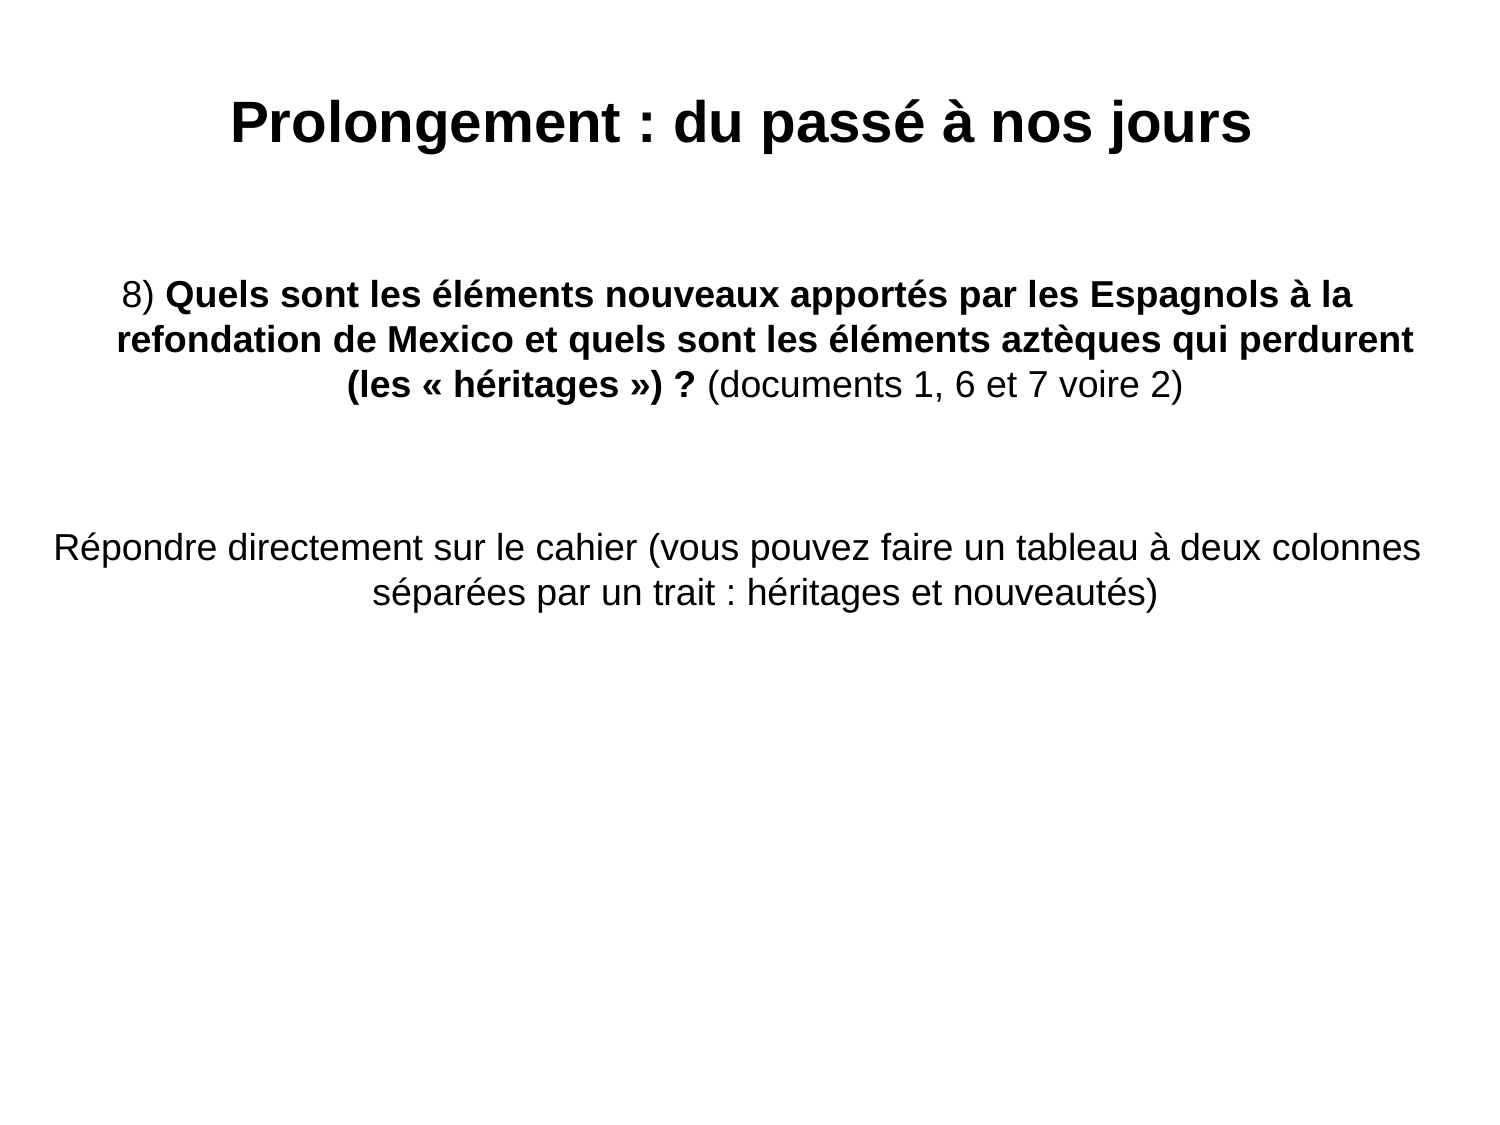

# Prolongement : du passé à nos jours
8) Quels sont les éléments nouveaux apportés par les Espagnols à la refondation de Mexico et quels sont les éléments aztèques qui perdurent (les « héritages ») ? (documents 1, 6 et 7 voire 2)
Répondre directement sur le cahier (vous pouvez faire un tableau à deux colonnes séparées par un trait : héritages et nouveautés)